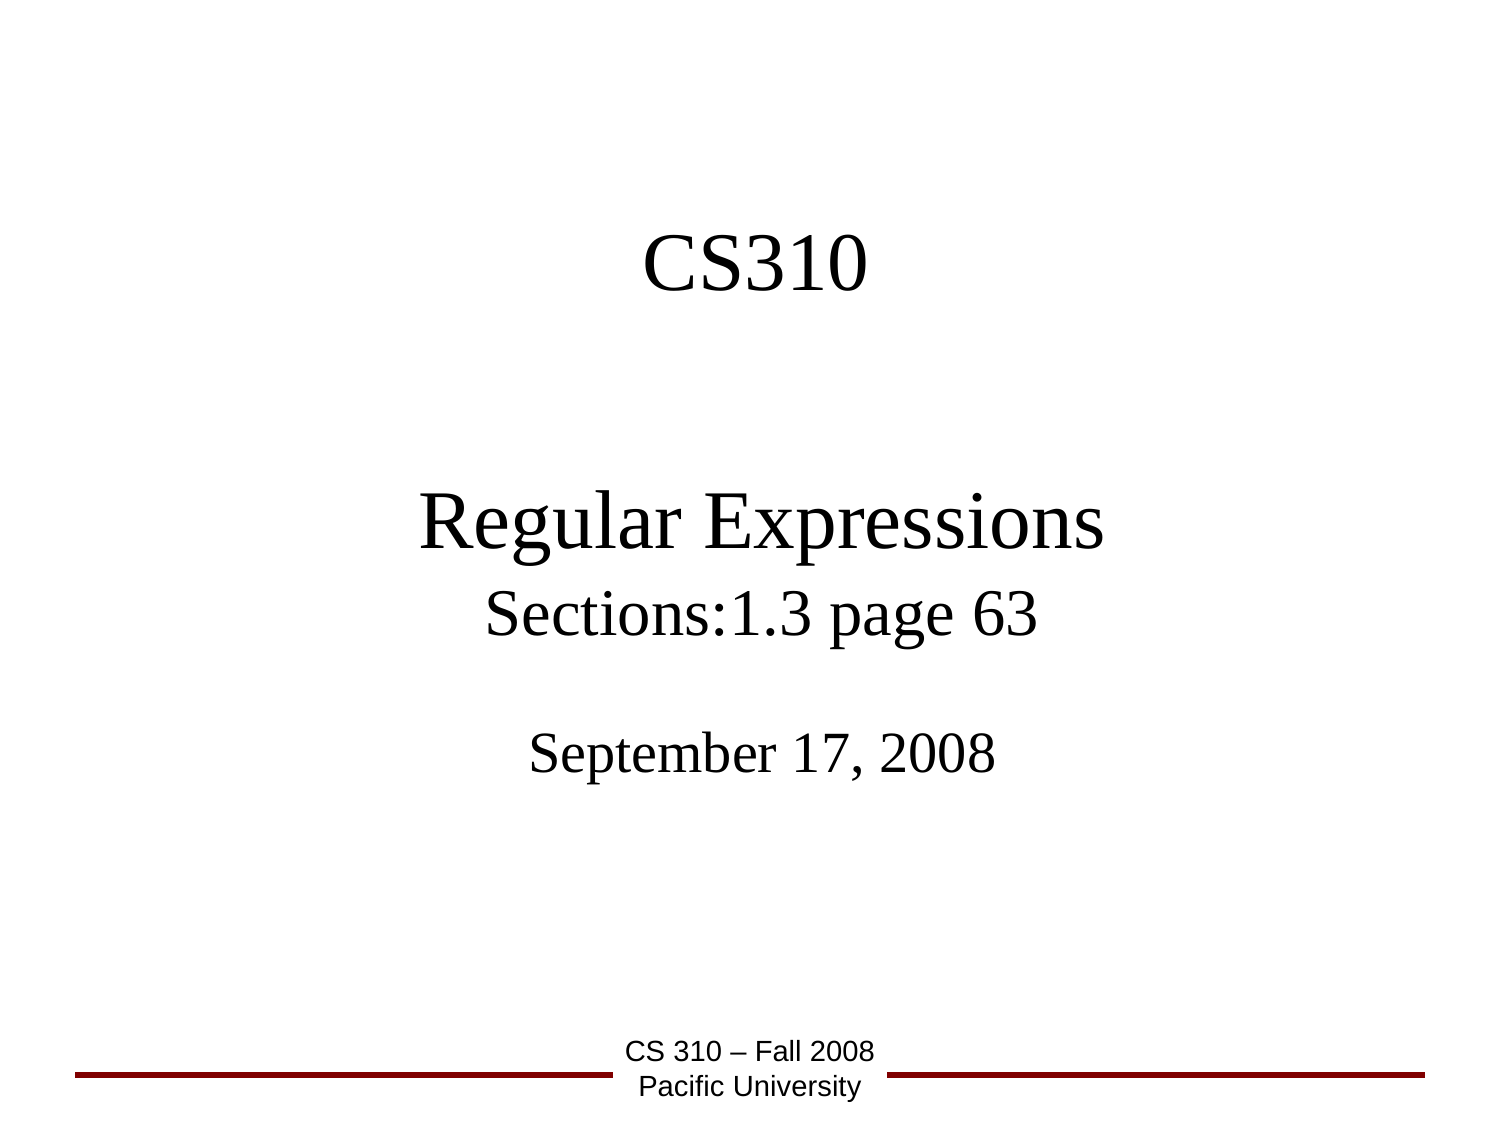

# CS310
Regular Expressions
Sections:1.3 page 63
September 17, 2008